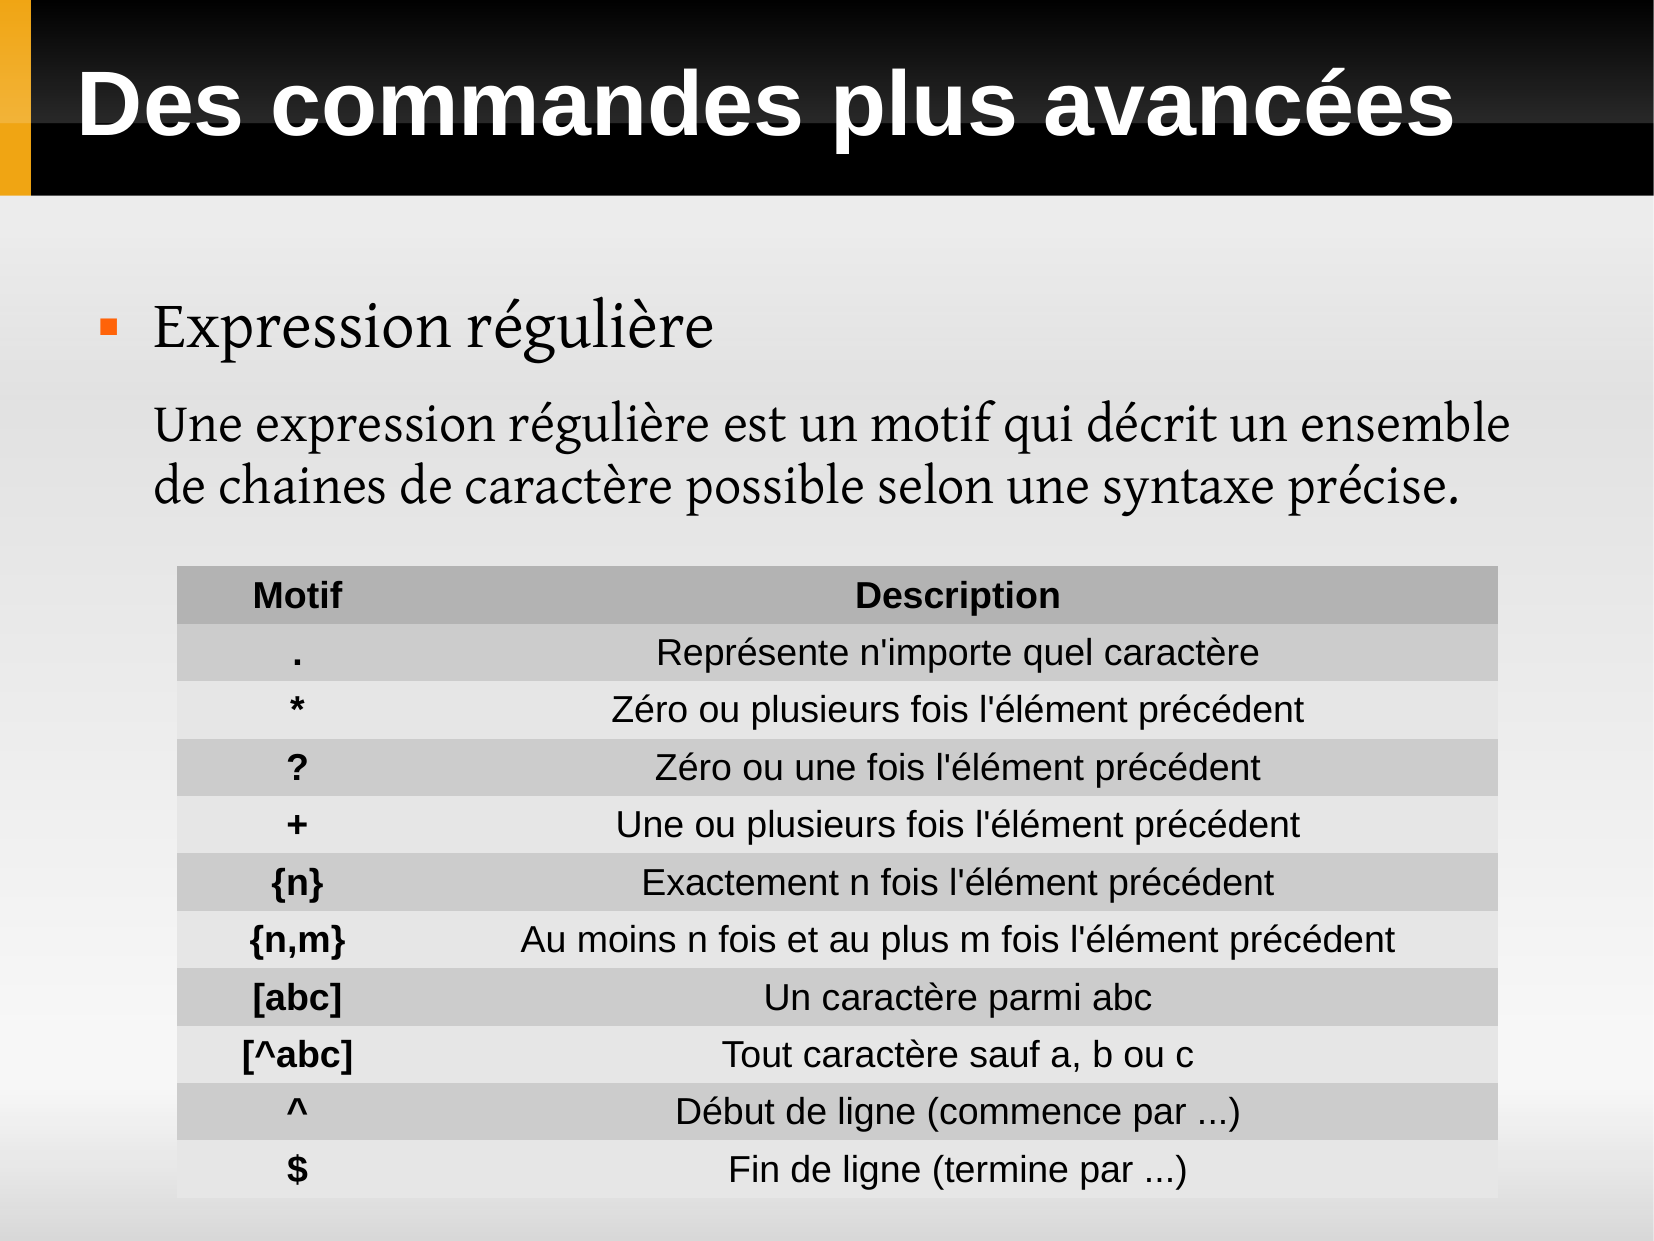

# Des commandes plus avancées
Expression régulière
Une expression régulière est un motif qui décrit un ensemble de chaines de caractère possible selon une syntaxe précise.
| Motif | Description |
| --- | --- |
| . | Représente n'importe quel caractère |
| \* | Zéro ou plusieurs fois l'élément précédent |
| ? | Zéro ou une fois l'élément précédent |
| + | Une ou plusieurs fois l'élément précédent |
| {n} | Exactement n fois l'élément précédent |
| {n,m} | Au moins n fois et au plus m fois l'élément précédent |
| [abc] | Un caractère parmi abc |
| [^abc] | Tout caractère sauf a, b ou c |
| ^ | Début de ligne (commence par ...) |
| $ | Fin de ligne (termine par ...) |